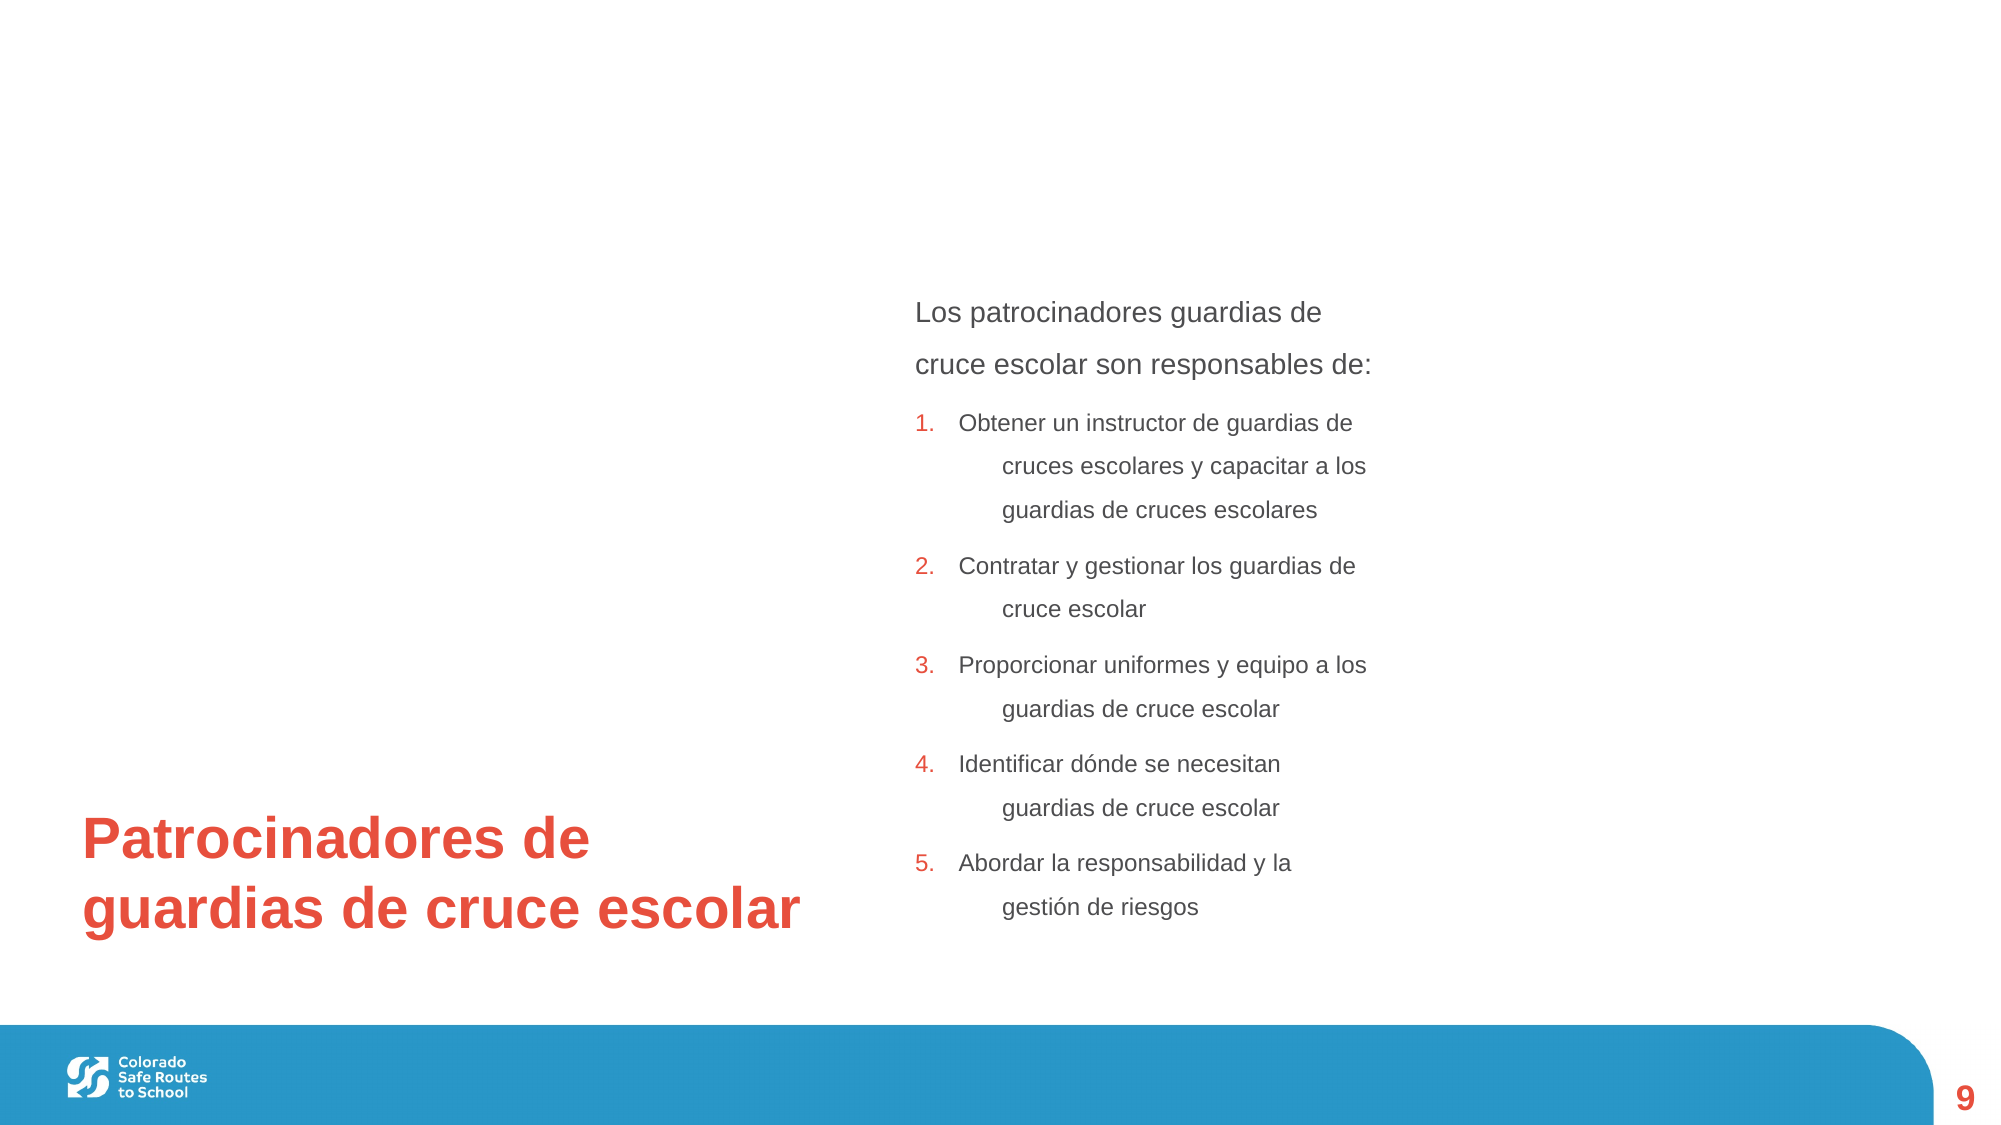

# Patrocinadores de guardias de cruce escolar
Los patrocinadores guardias de cruce escolar son responsables de:
Obtener un instructor de guardias de cruces escolares y capacitar a los guardias de cruces escolares
Contratar y gestionar los guardias de cruce escolar
Proporcionar uniformes y equipo a los guardias de cruce escolar
Identificar dónde se necesitan guardias de cruce escolar
Abordar la responsabilidad y la gestión de riesgos
9